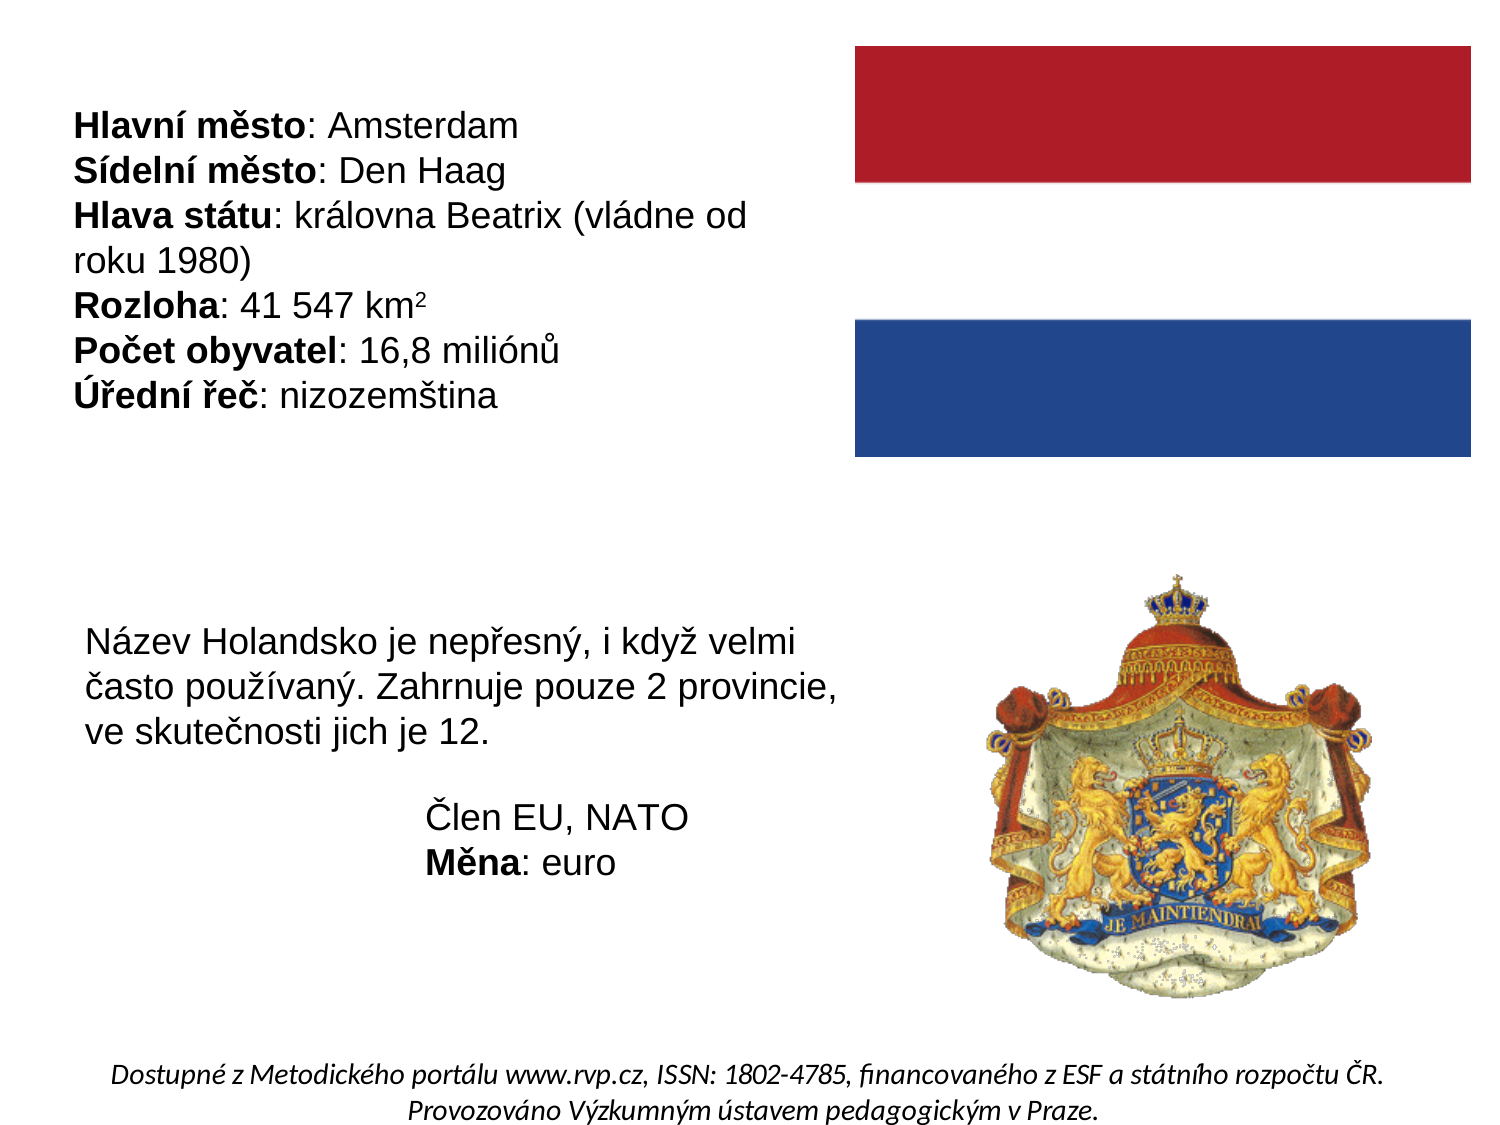

Hlavní město: Amsterdam
Sídelní město: Den Haag
Hlava státu: královna Beatrix (vládne od roku 1980)
Rozloha: 41 547 km2
Počet obyvatel: 16,8 miliónů
Úřední řeč: nizozemština
Název Holandsko je nepřesný, i když velmi často používaný. Zahrnuje pouze 2 provincie, ve skutečnosti jich je 12.
Člen EU, NATO
Měna: euro